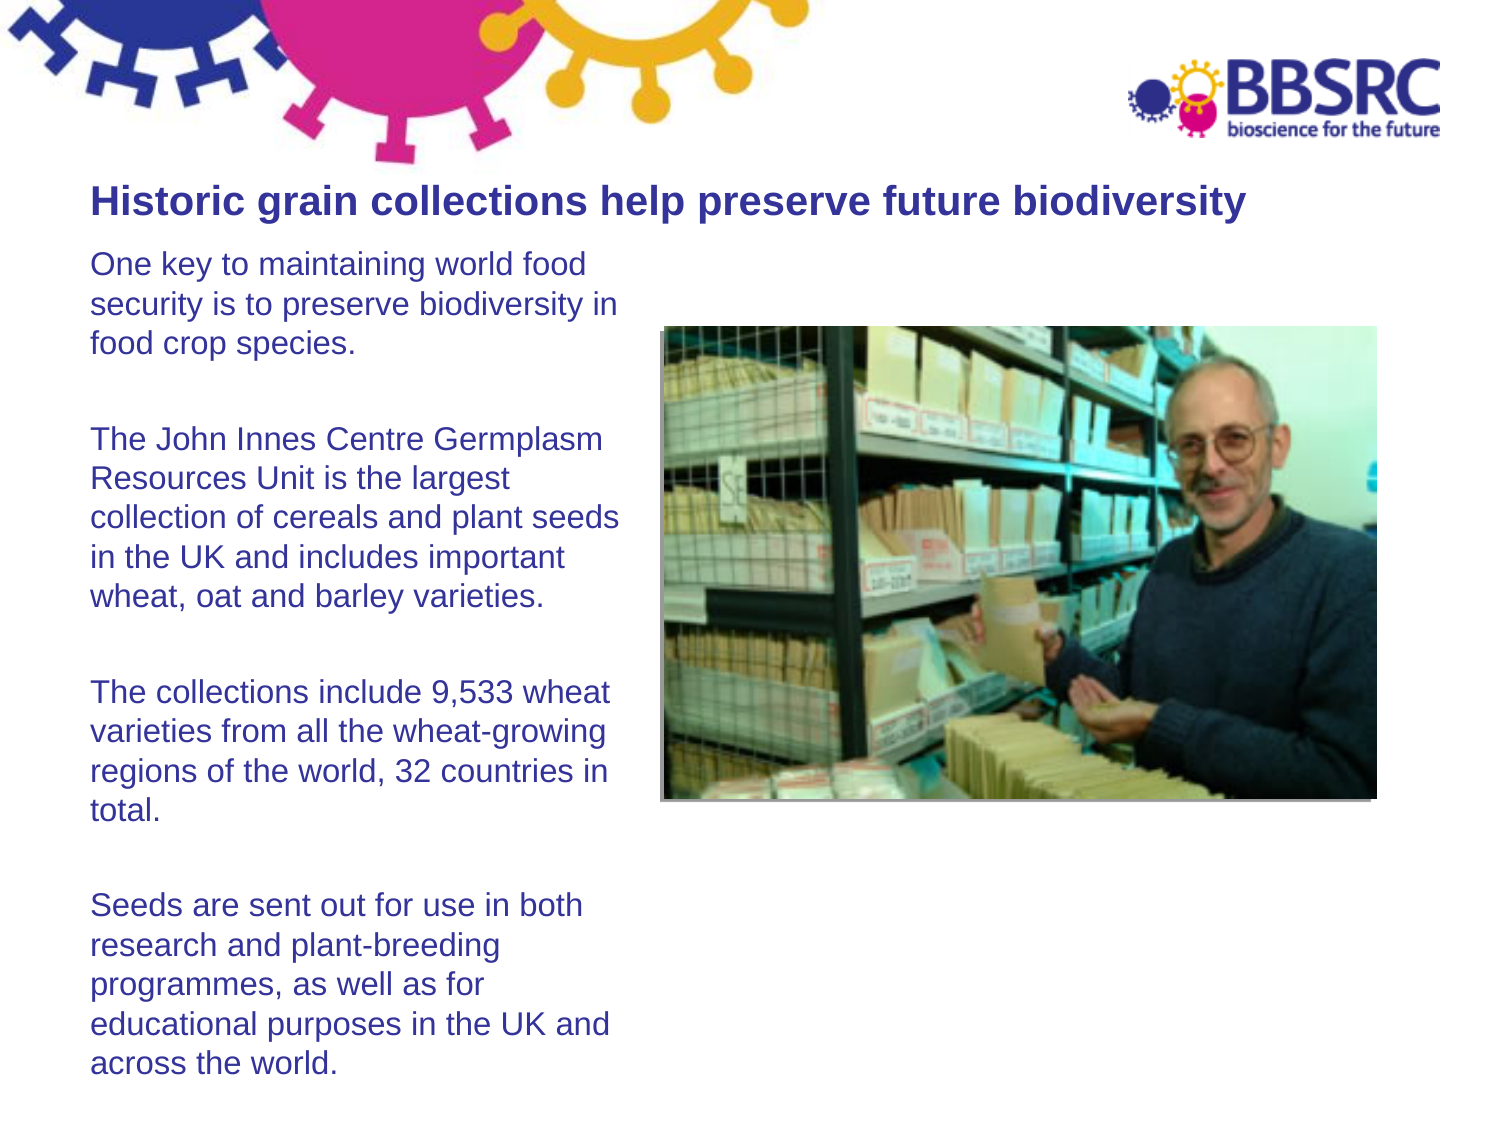

# Historic grain collections help preserve future biodiversity
One key to maintaining world food security is to preserve biodiversity in food crop species.
The John Innes Centre Germplasm Resources Unit is the largest collection of cereals and plant seeds in the UK and includes important wheat, oat and barley varieties.
The collections include 9,533 wheat varieties from all the wheat-growing regions of the world, 32 countries in total.
Seeds are sent out for use in both research and plant-breeding programmes, as well as for educational purposes in the UK and across the world.